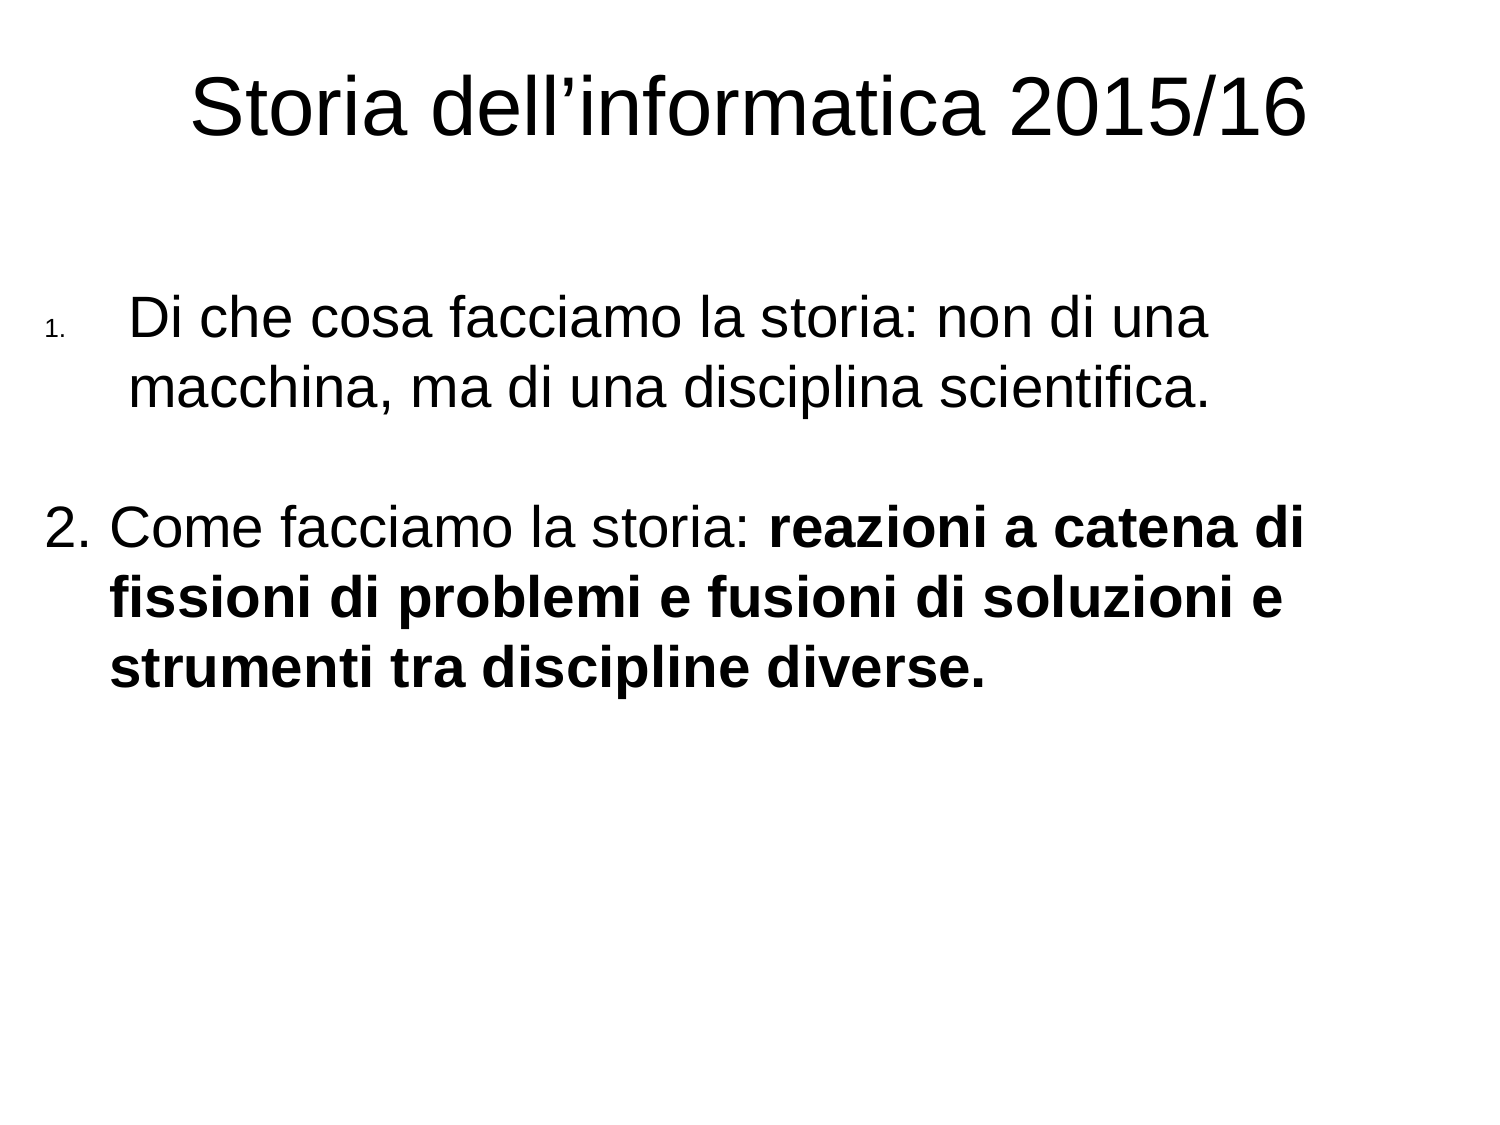

# Storia dell’informatica 2015/16
Di che cosa facciamo la storia: non di una macchina, ma di una disciplina scientifica.
2. Come facciamo la storia: reazioni a catena di
 fissioni di problemi e fusioni di soluzioni e
 strumenti tra discipline diverse.